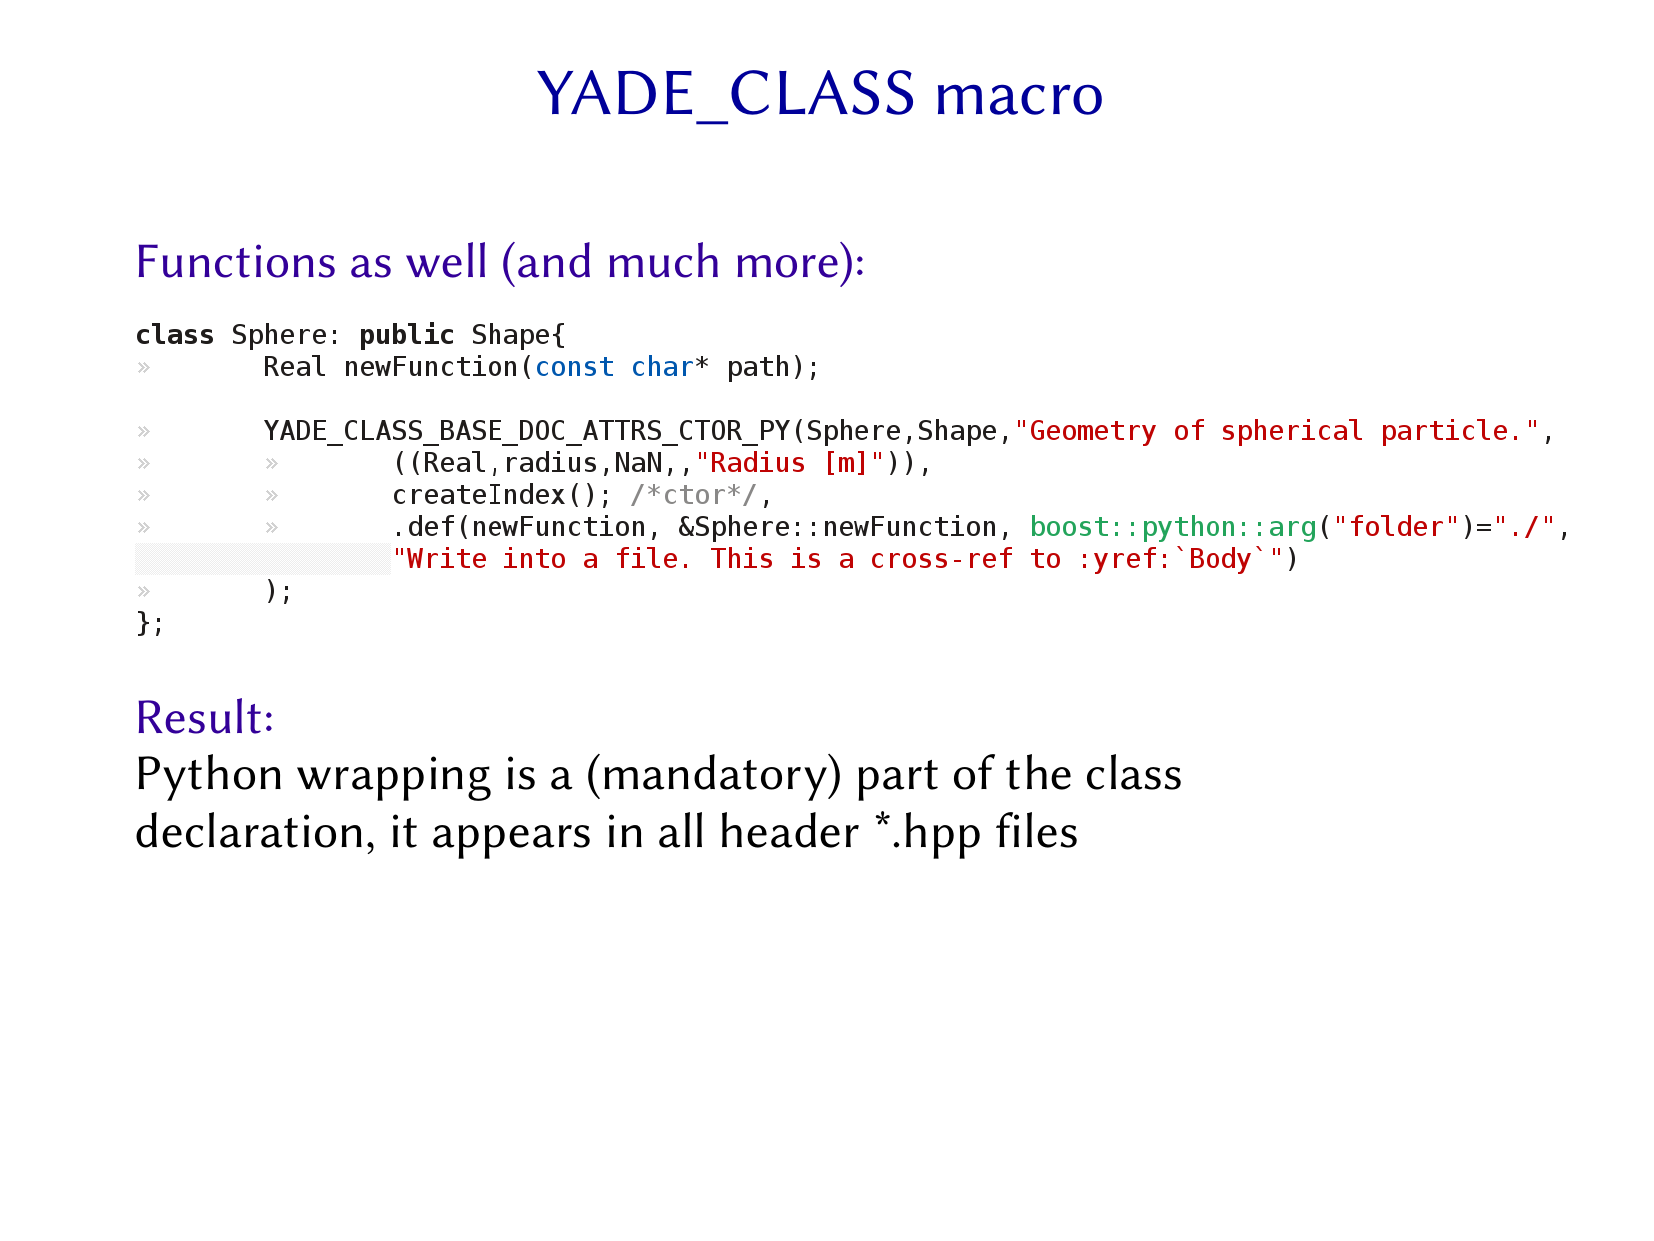

# YADE_CLASS macro
Functions as well (and much more):
Result:
Python wrapping is a (mandatory) part of the class declaration, it appears in all header *.hpp files